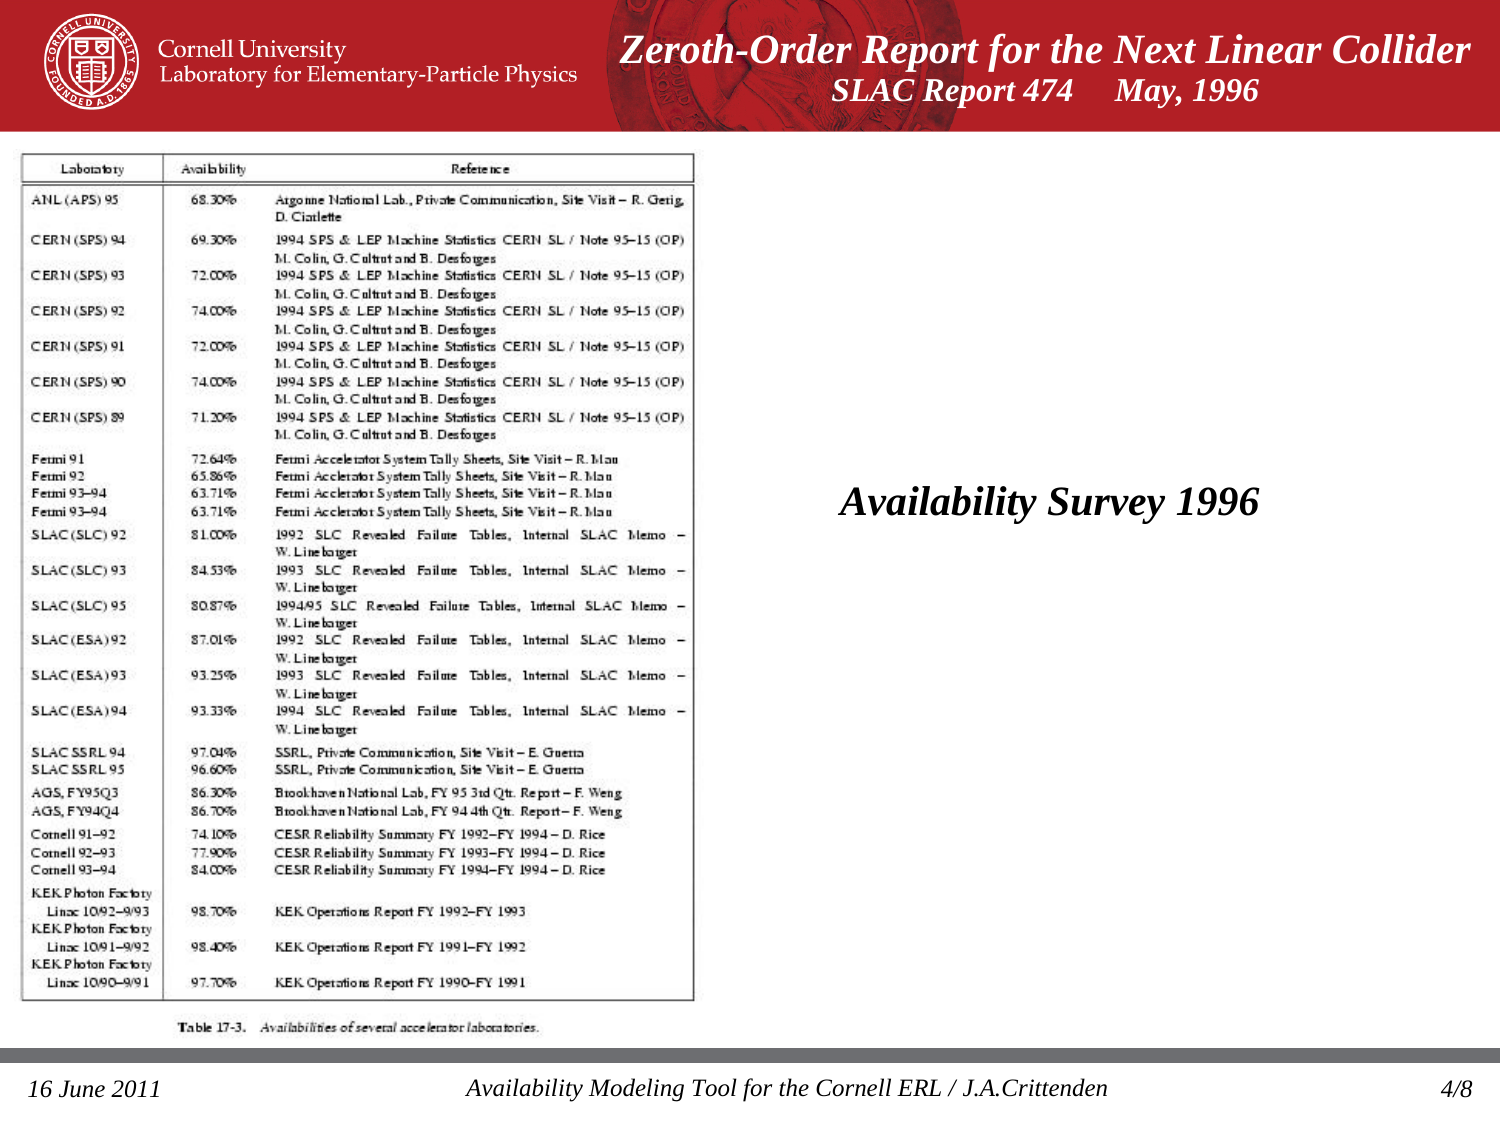

# Zeroth-Order Report for the Next Linear Collider SLAC Report 474 May, 1996
Availability Survey 1996